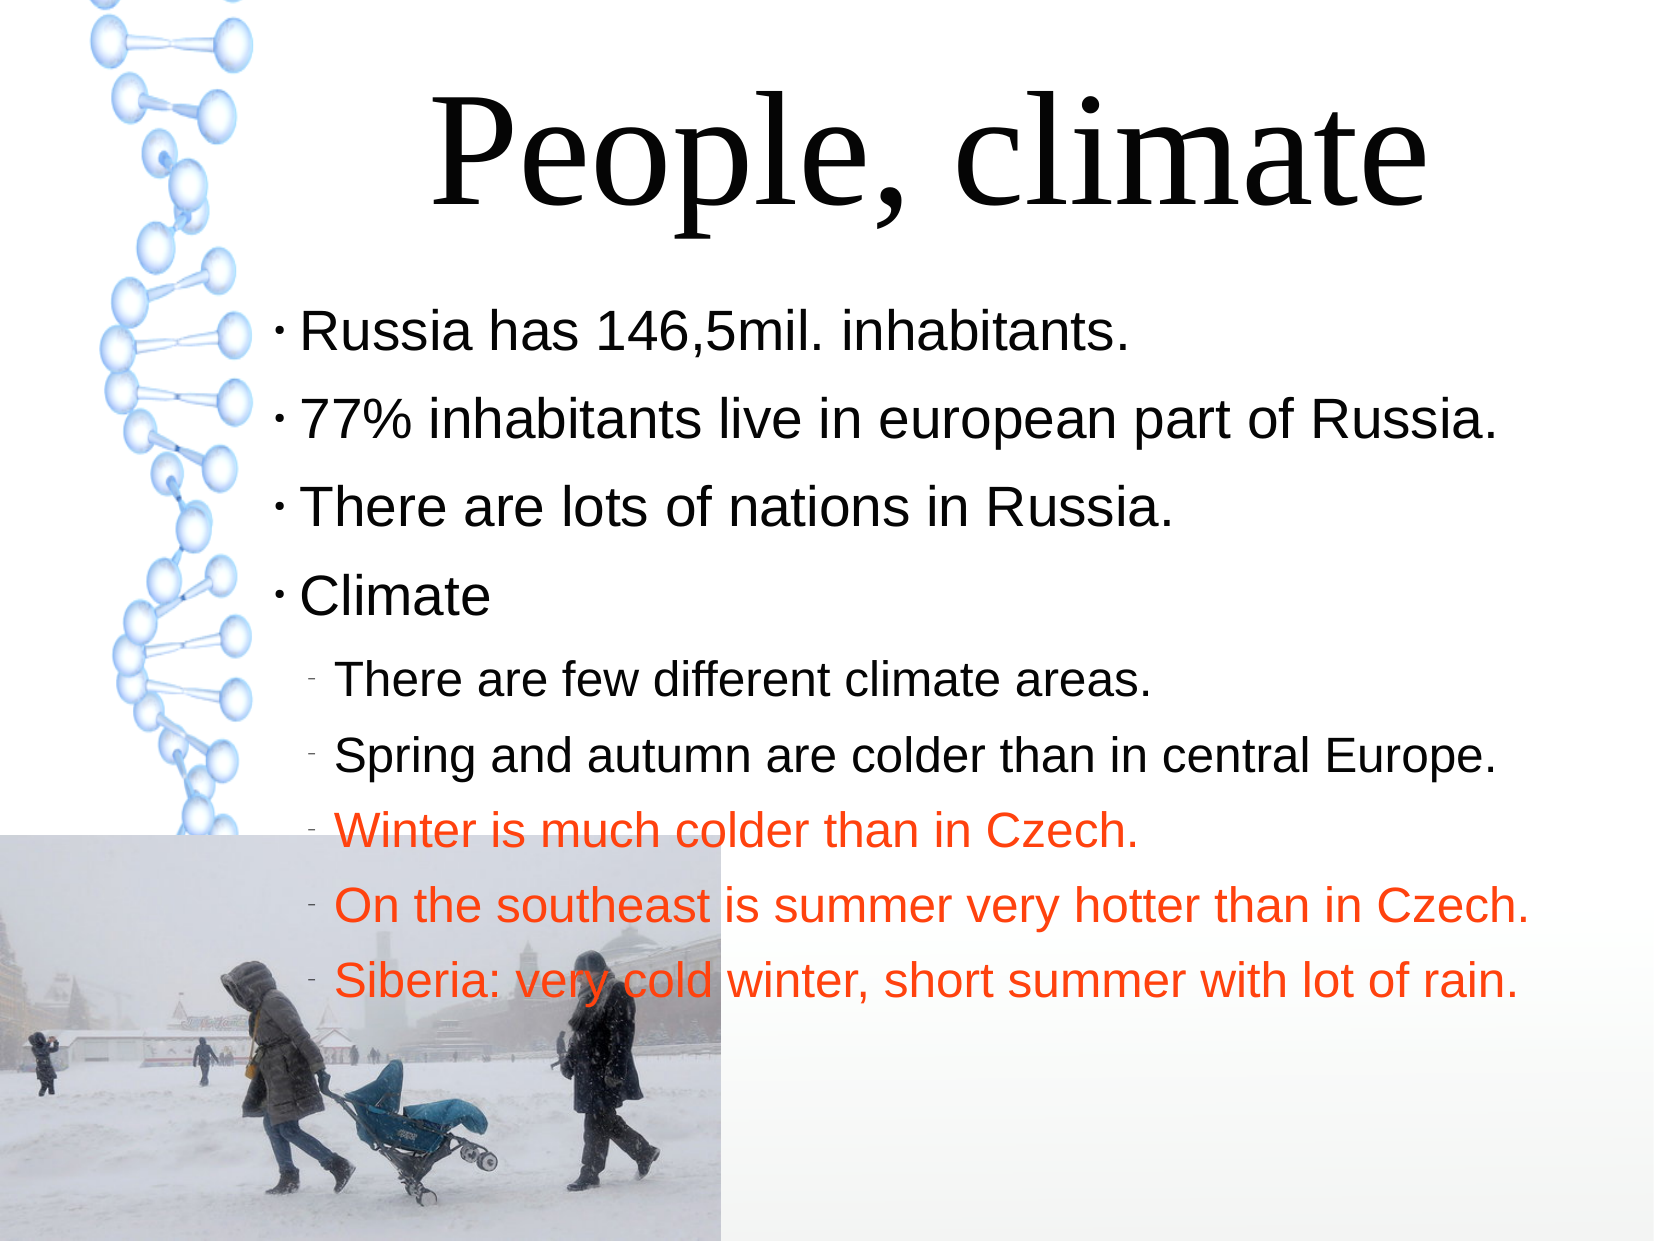

# People, climate
Russia has 146,5mil. inhabitants.
77% inhabitants live in european part of Russia.
There are lots of nations in Russia.
Climate
There are few different climate areas.
Spring and autumn are colder than in central Europe.
Winter is much colder than in Czech.
On the southeast is summer very hotter than in Czech.
Siberia: very cold winter, short summer with lot of rain.